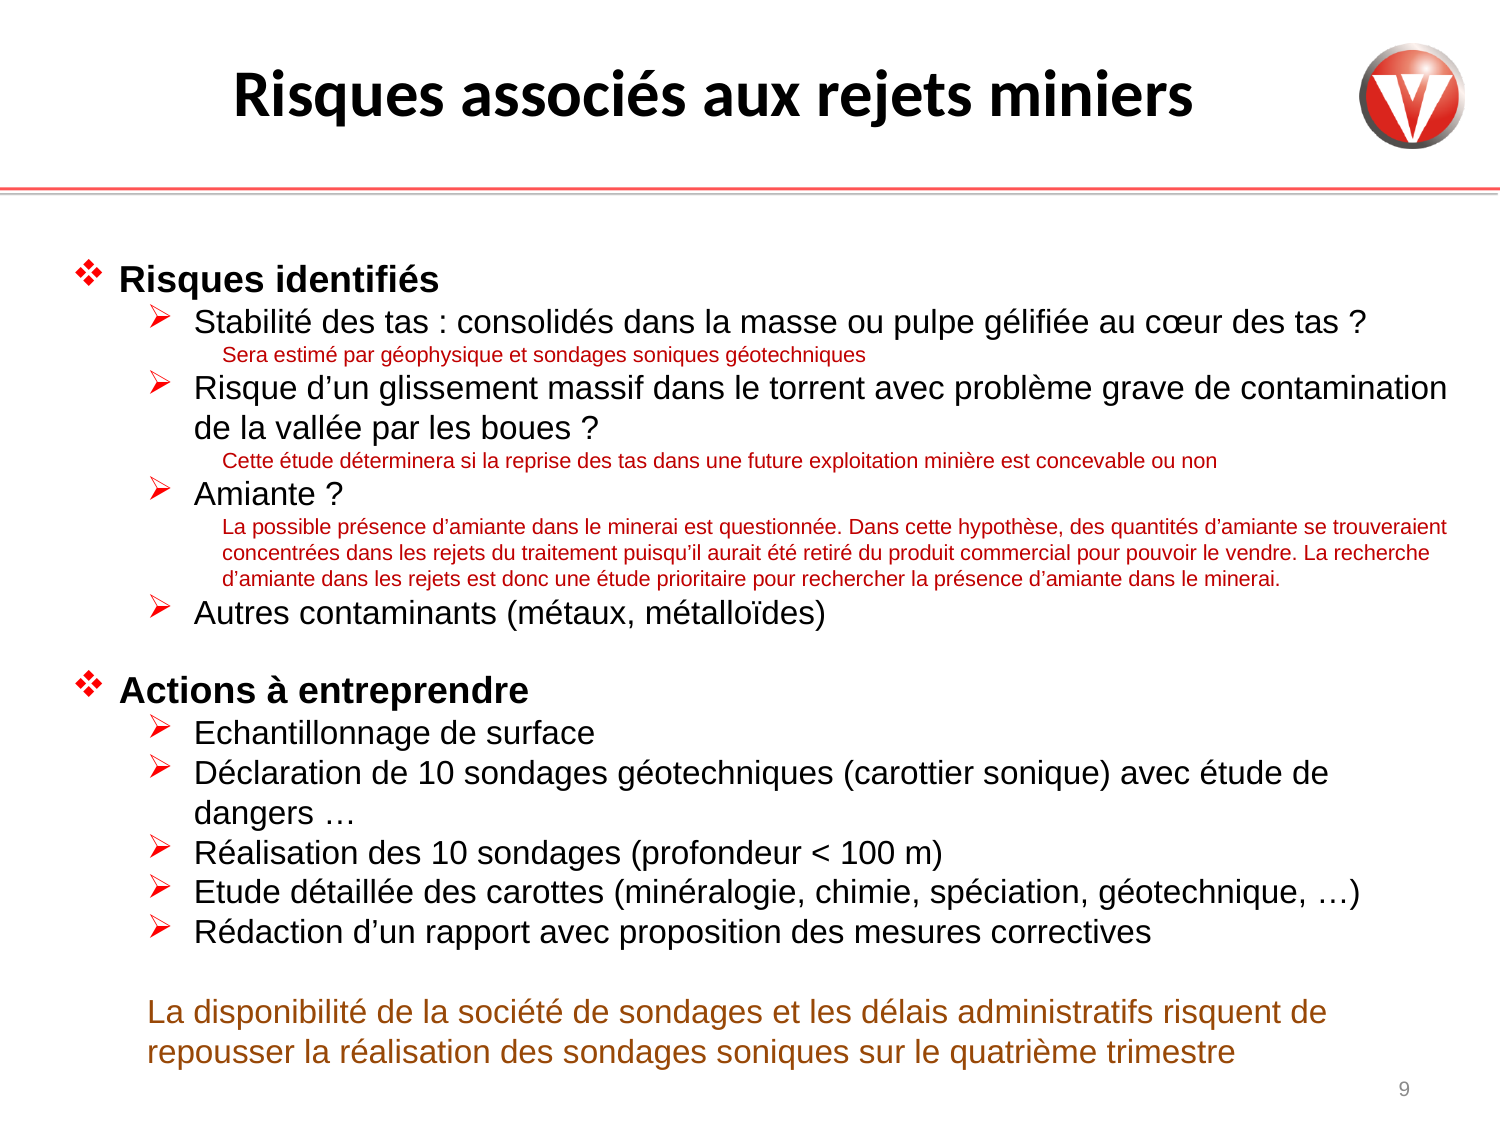

Risques associés aux rejets miniers
Risques identifiés
Stabilité des tas : consolidés dans la masse ou pulpe gélifiée au cœur des tas ?
Sera estimé par géophysique et sondages soniques géotechniques
Risque d’un glissement massif dans le torrent avec problème grave de contamination de la vallée par les boues ?
Cette étude déterminera si la reprise des tas dans une future exploitation minière est concevable ou non
Amiante ?
La possible présence d’amiante dans le minerai est questionnée. Dans cette hypothèse, des quantités d’amiante se trouveraient concentrées dans les rejets du traitement puisqu’il aurait été retiré du produit commercial pour pouvoir le vendre. La recherche d’amiante dans les rejets est donc une étude prioritaire pour rechercher la présence d’amiante dans le minerai.
Autres contaminants (métaux, métalloïdes)
Actions à entreprendre
Echantillonnage de surface
Déclaration de 10 sondages géotechniques (carottier sonique) avec étude de dangers …
Réalisation des 10 sondages (profondeur < 100 m)
Etude détaillée des carottes (minéralogie, chimie, spéciation, géotechnique, …)
Rédaction d’un rapport avec proposition des mesures correctives
La disponibilité de la société de sondages et les délais administratifs risquent de repousser la réalisation des sondages soniques sur le quatrième trimestre